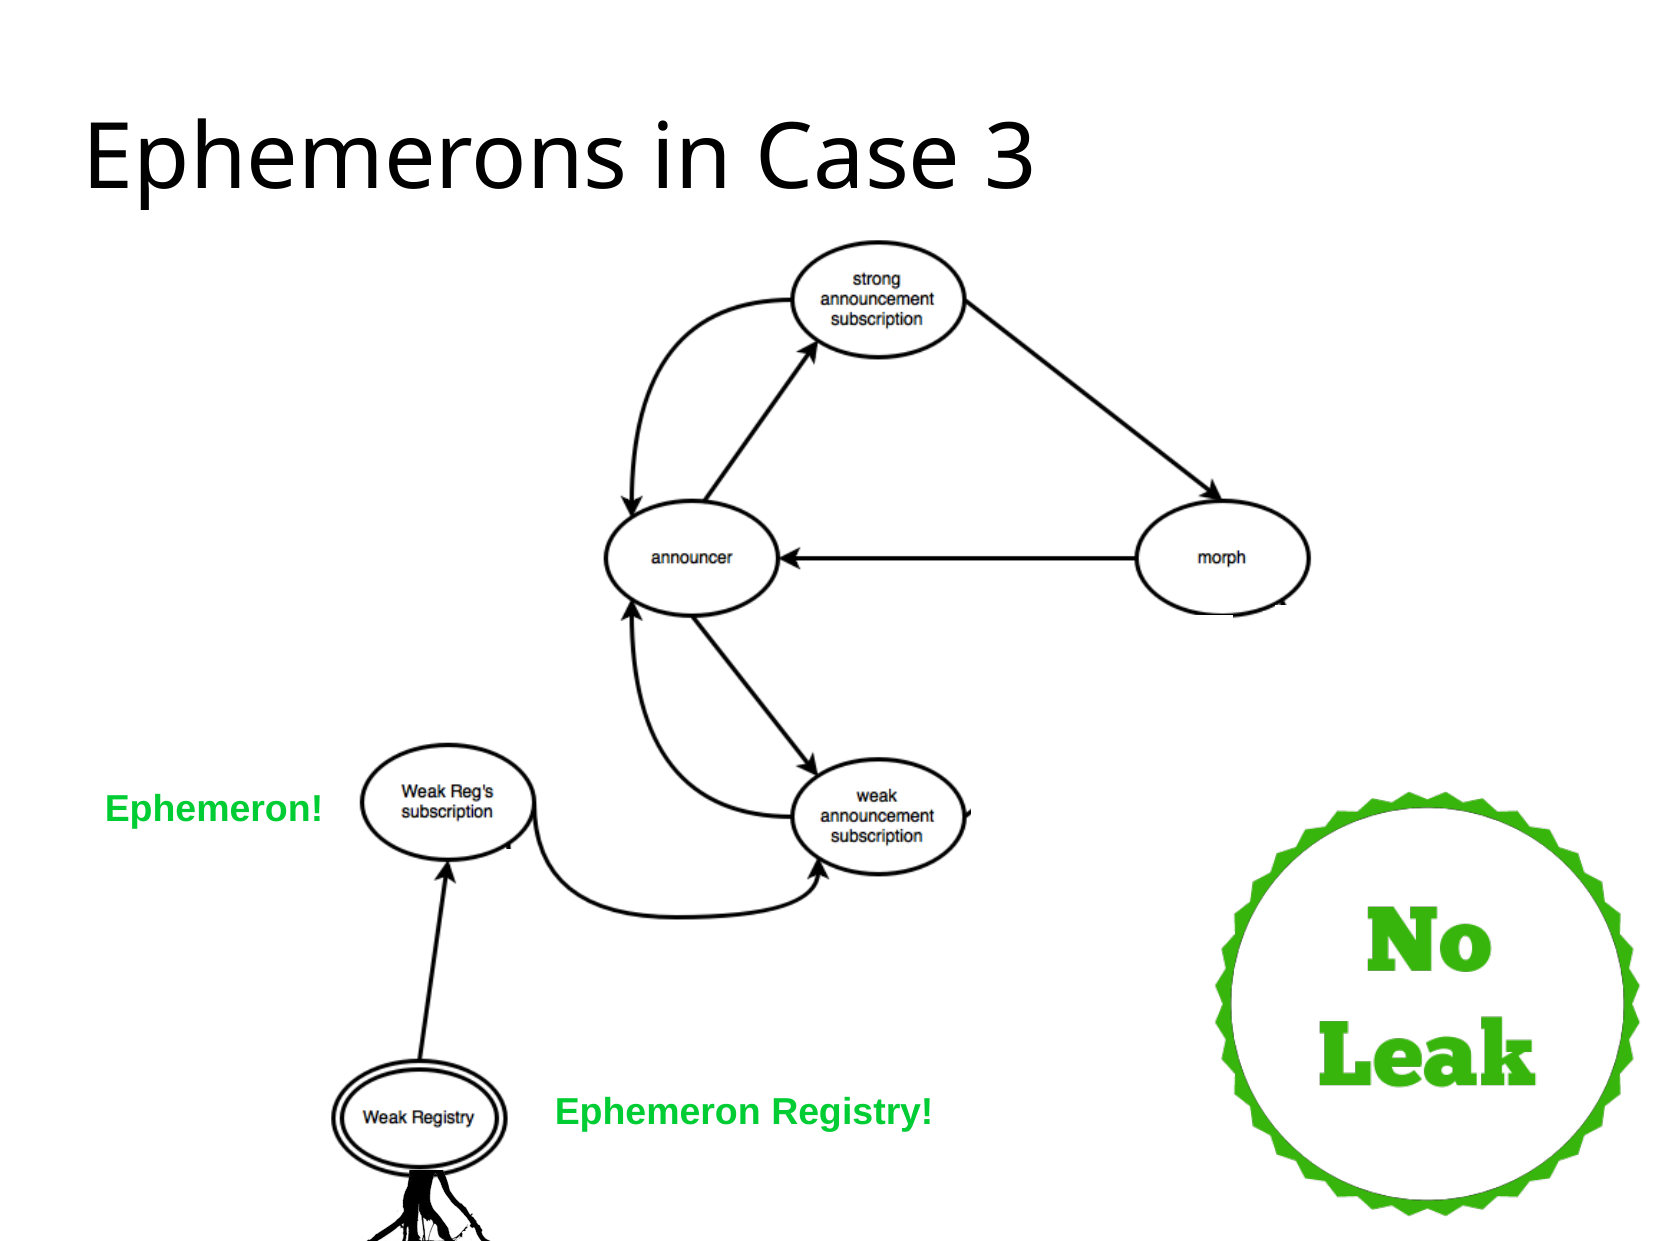

# Ephemerons in Case 3
Ephemeron!
Ephemeron Registry!